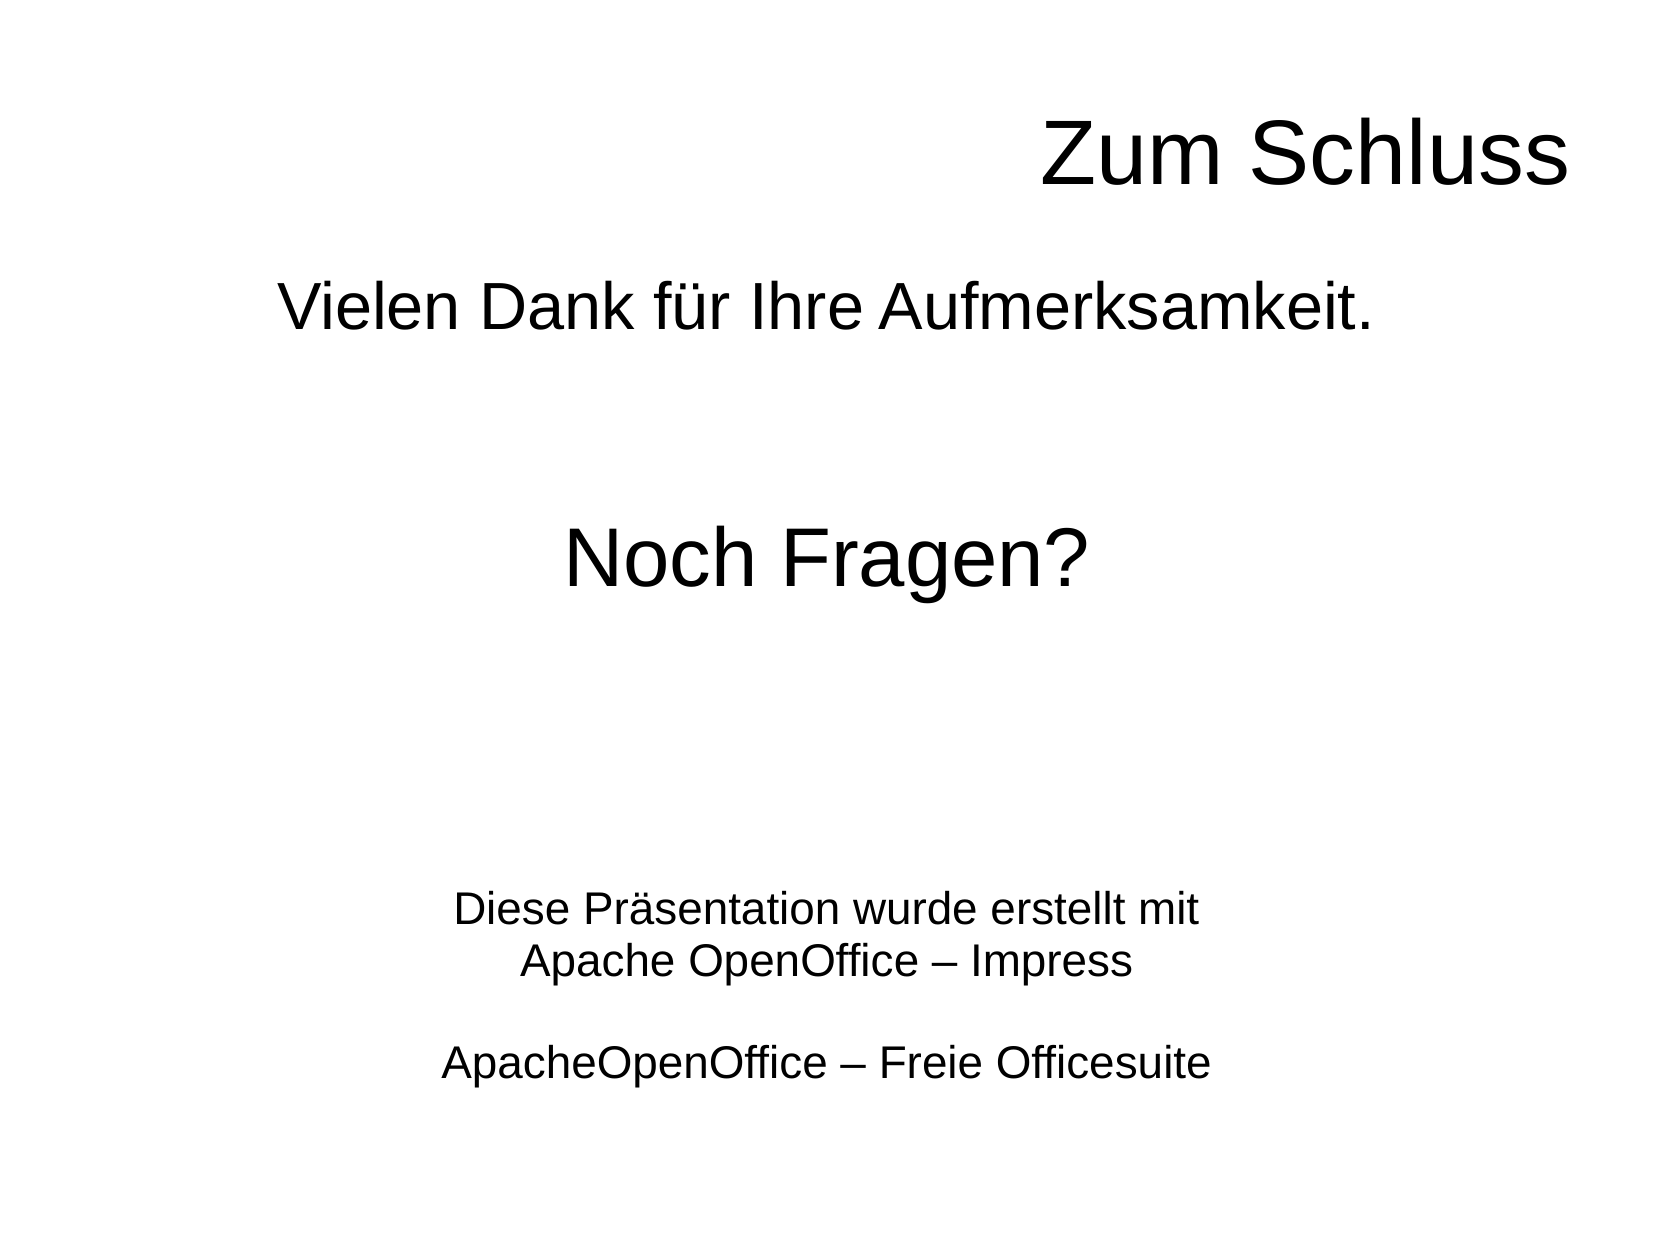

# Zum Schluss
Vielen Dank für Ihre Aufmerksamkeit.
Noch Fragen?
Diese Präsentation wurde erstellt mit
Apache OpenOffice – Impress
ApacheOpenOffice – Freie Officesuite